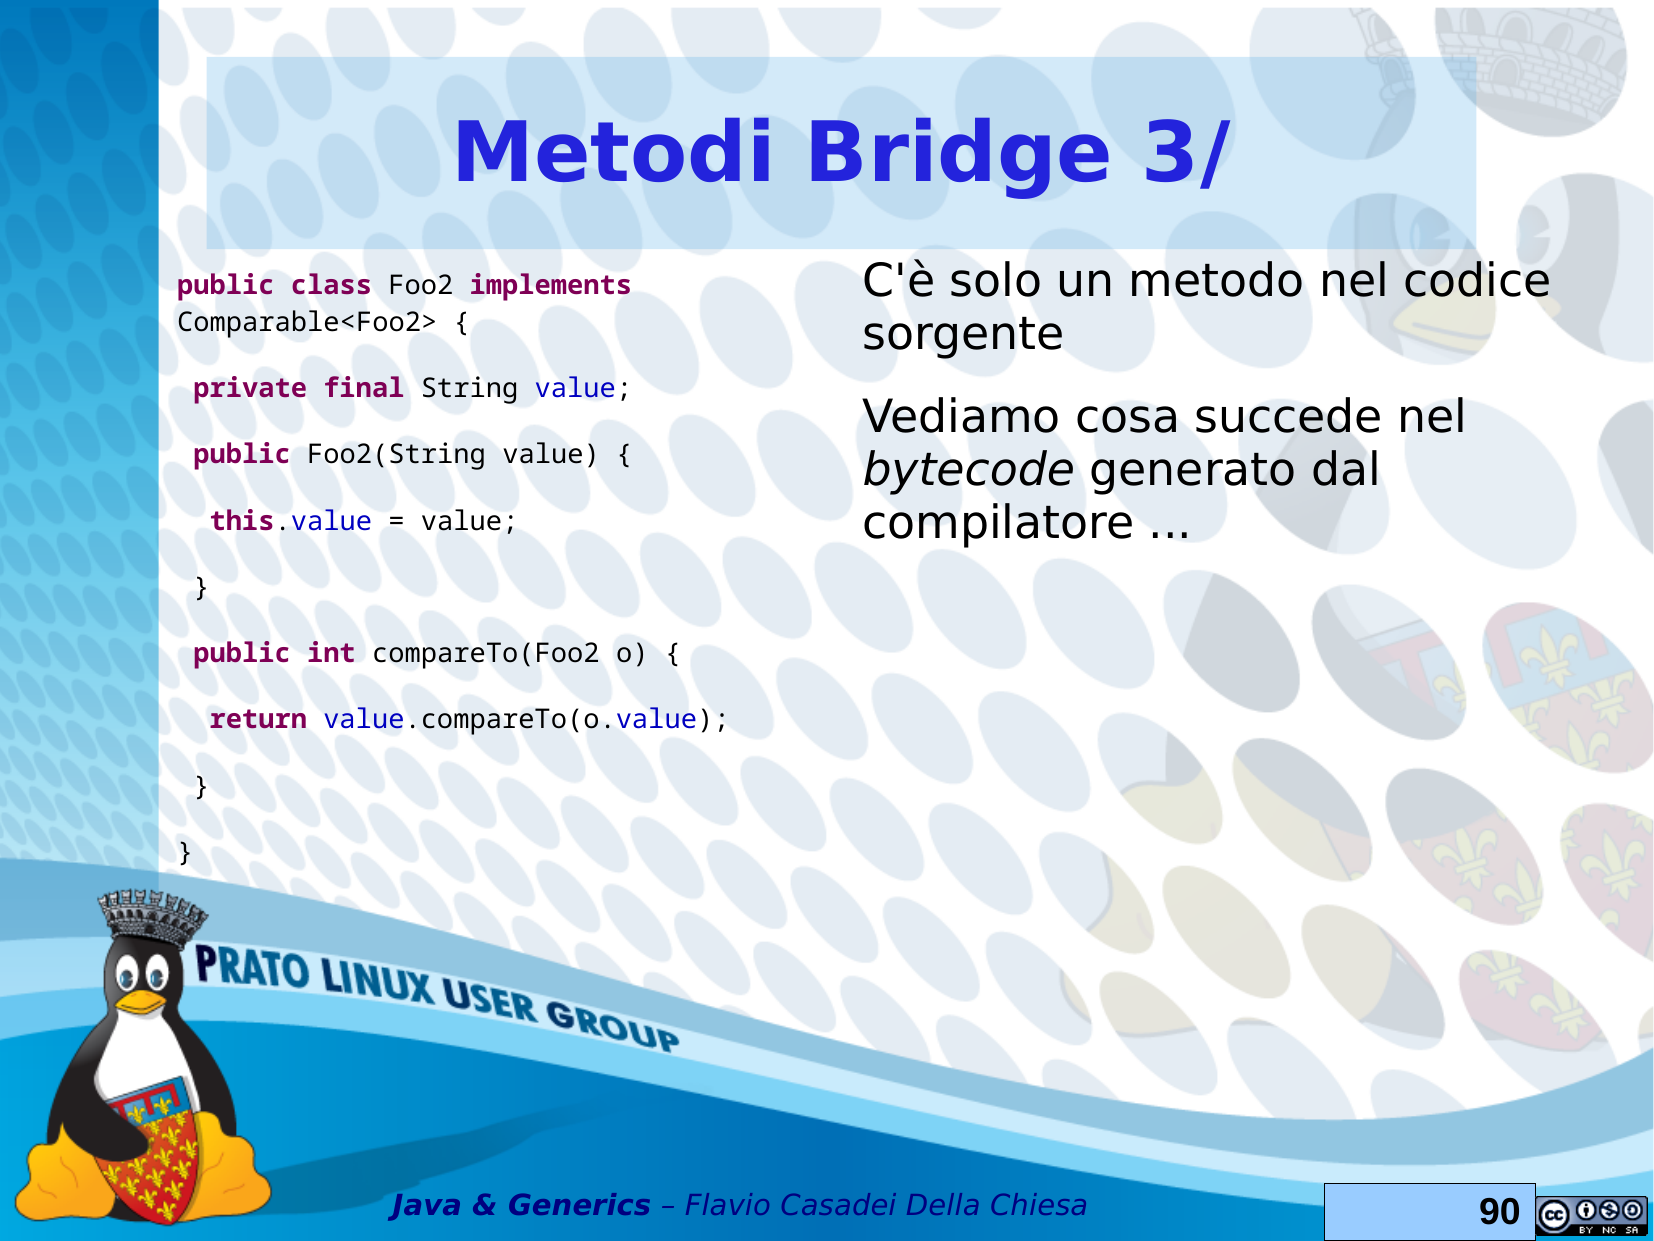

# Metodi Bridge 3/
C'è solo un metodo nel codice sorgente
Vediamo cosa succede nel bytecode generato dal compilatore ...
public class Foo2 implements Comparable<Foo2> {
 private final String value;
 public Foo2(String value) {
 this.value = value;
 }
 public int compareTo(Foo2 o) {
 return value.compareTo(o.value);
 }
}